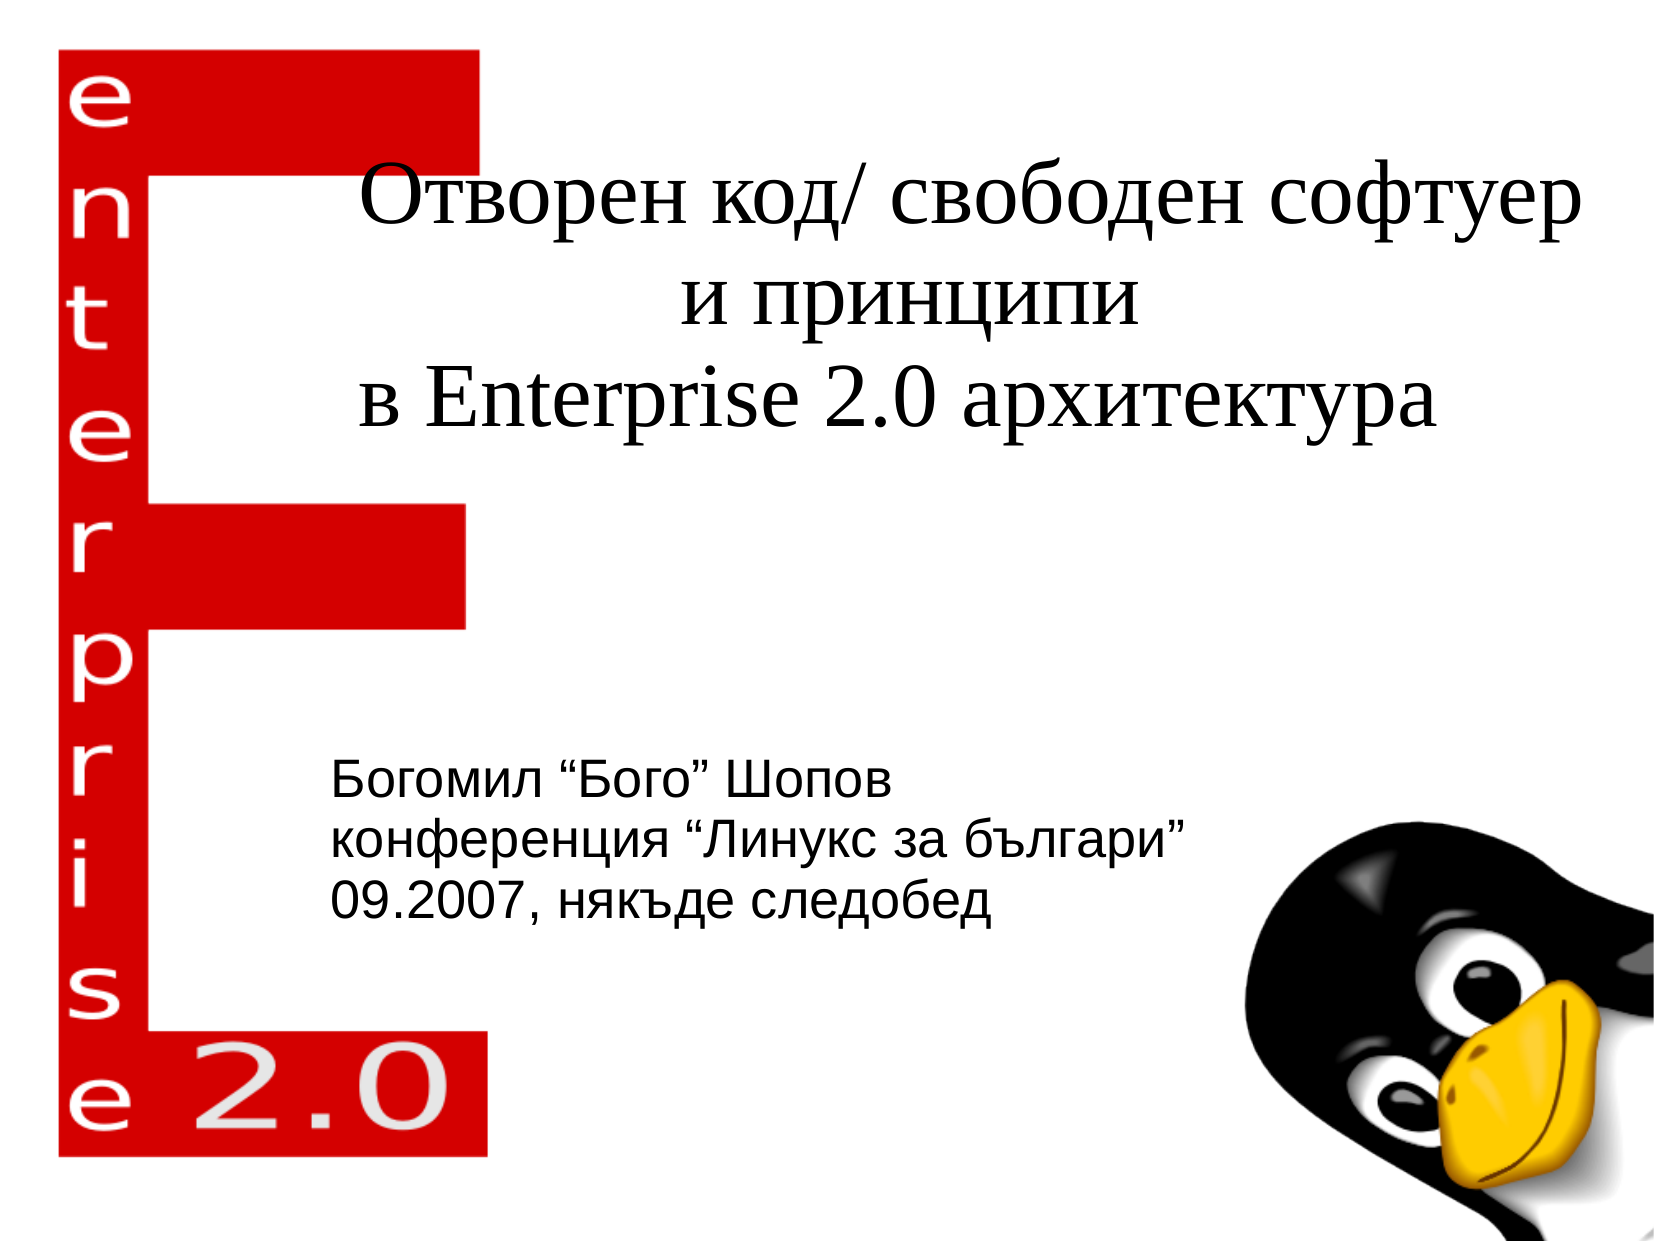

Отворен код/ свободен софтуер
 и принципи
в Enterprise 2.0 архитектура
Богомил “Бого” Шопов
конференция “Линукс за българи”
09.2007, някъде следобед